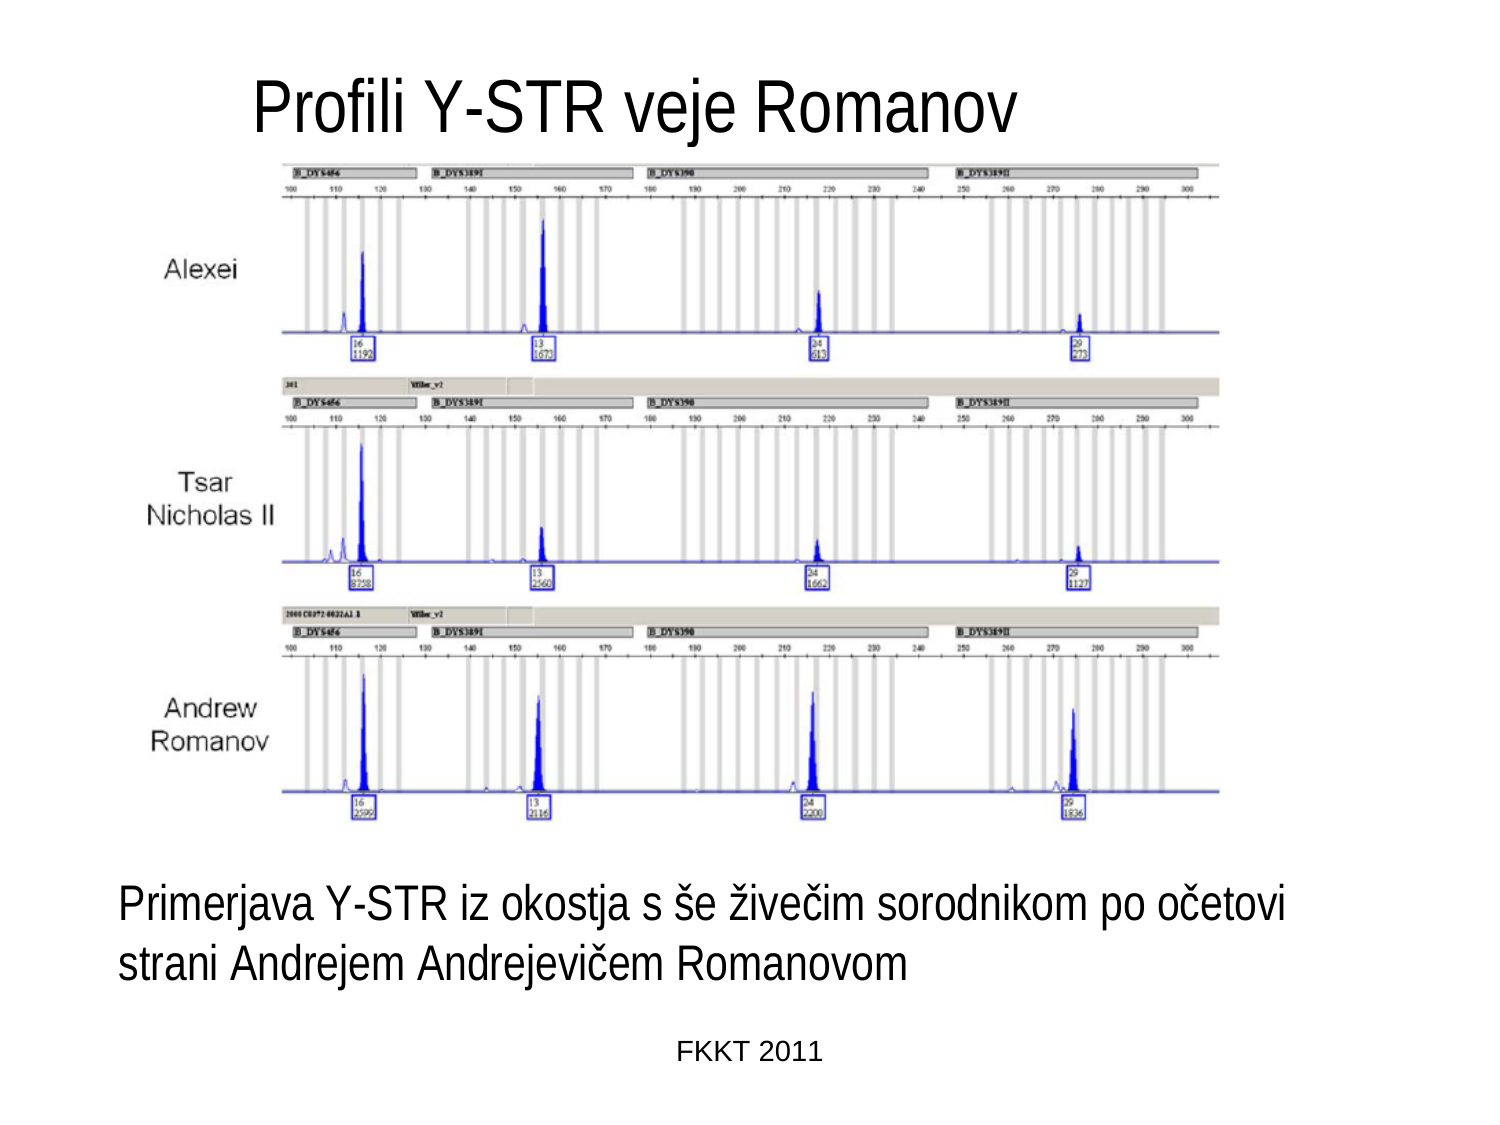

Profili Y-STR veje Romanov
Primerjava Y-STR iz okostja s še živečim sorodnikom po očetovi
strani Andrejem Andrejevičem Romanovom
FKKT 2011